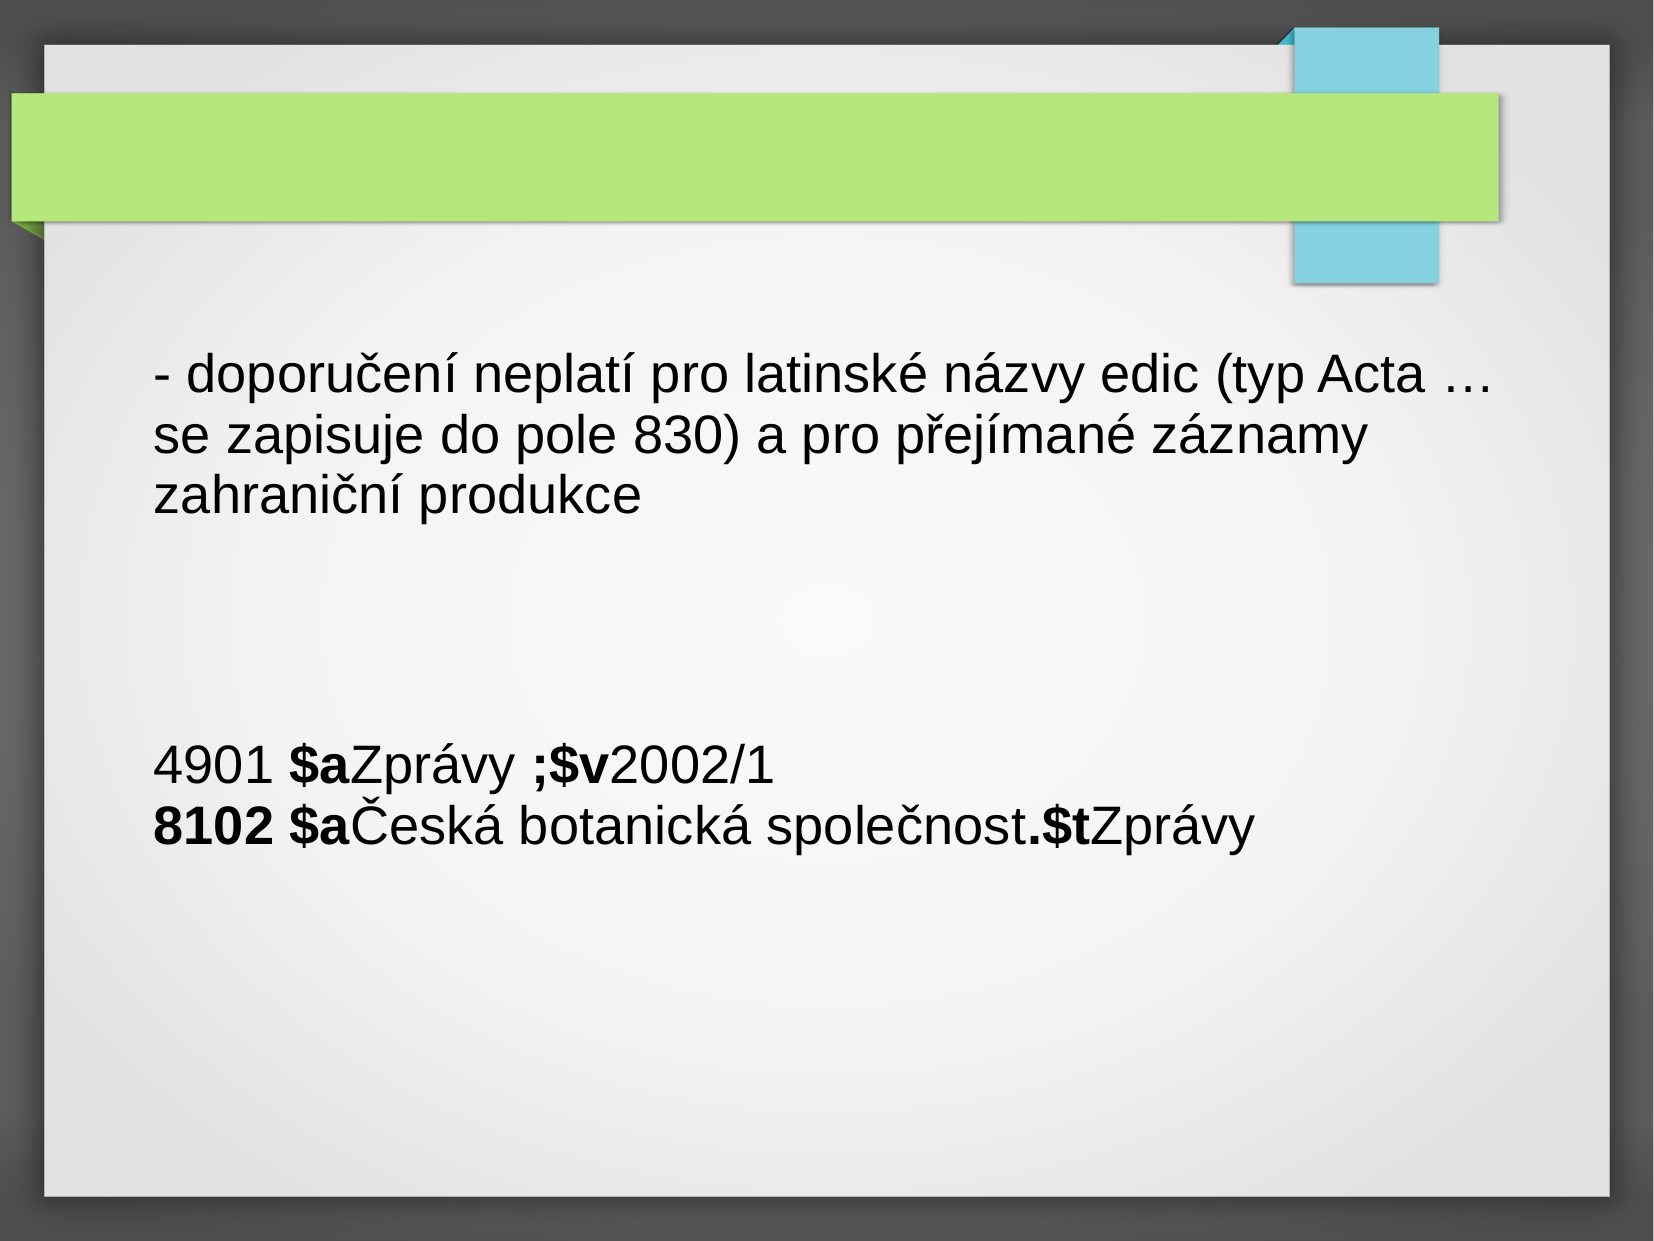

#
- doporučení neplatí pro latinské názvy edic (typ Acta … se zapisuje do pole 830) a pro přejímané záznamy zahraniční produkce
4901 $aZprávy ;$v2002/1
8102 $aČeská botanická společnost.$tZprávy